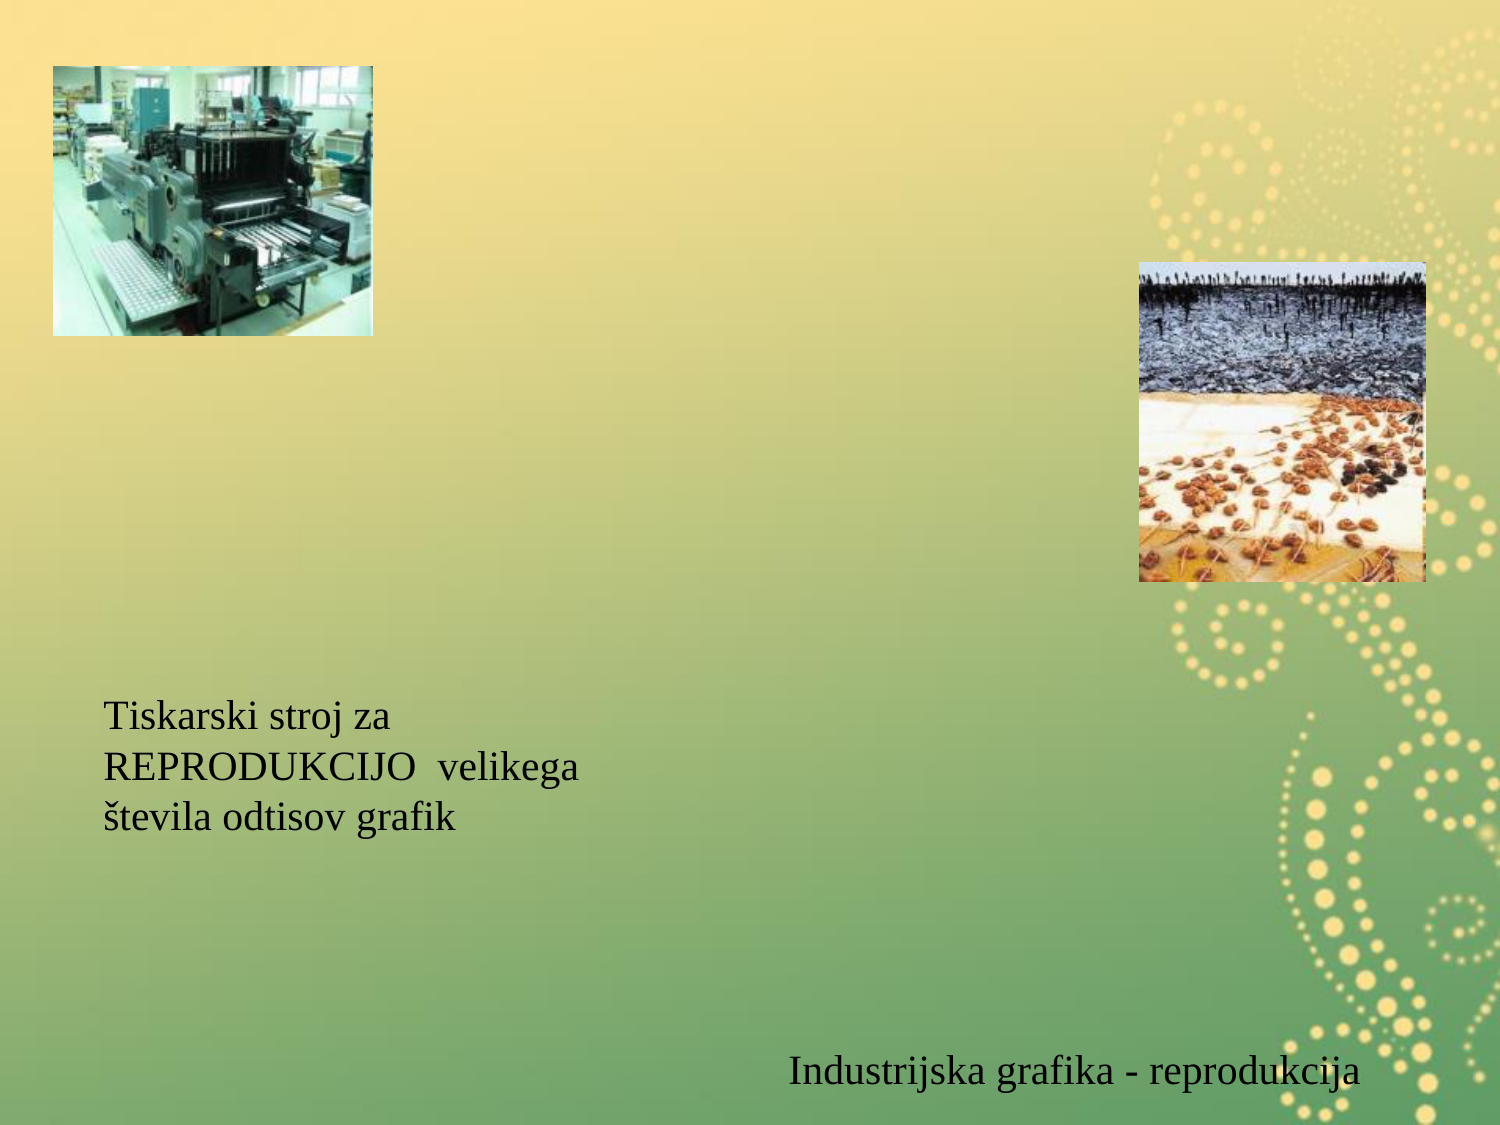

Tiskarski stroj za REPRODUKCIJO velikega števila odtisov grafik
Industrijska grafika - reprodukcija